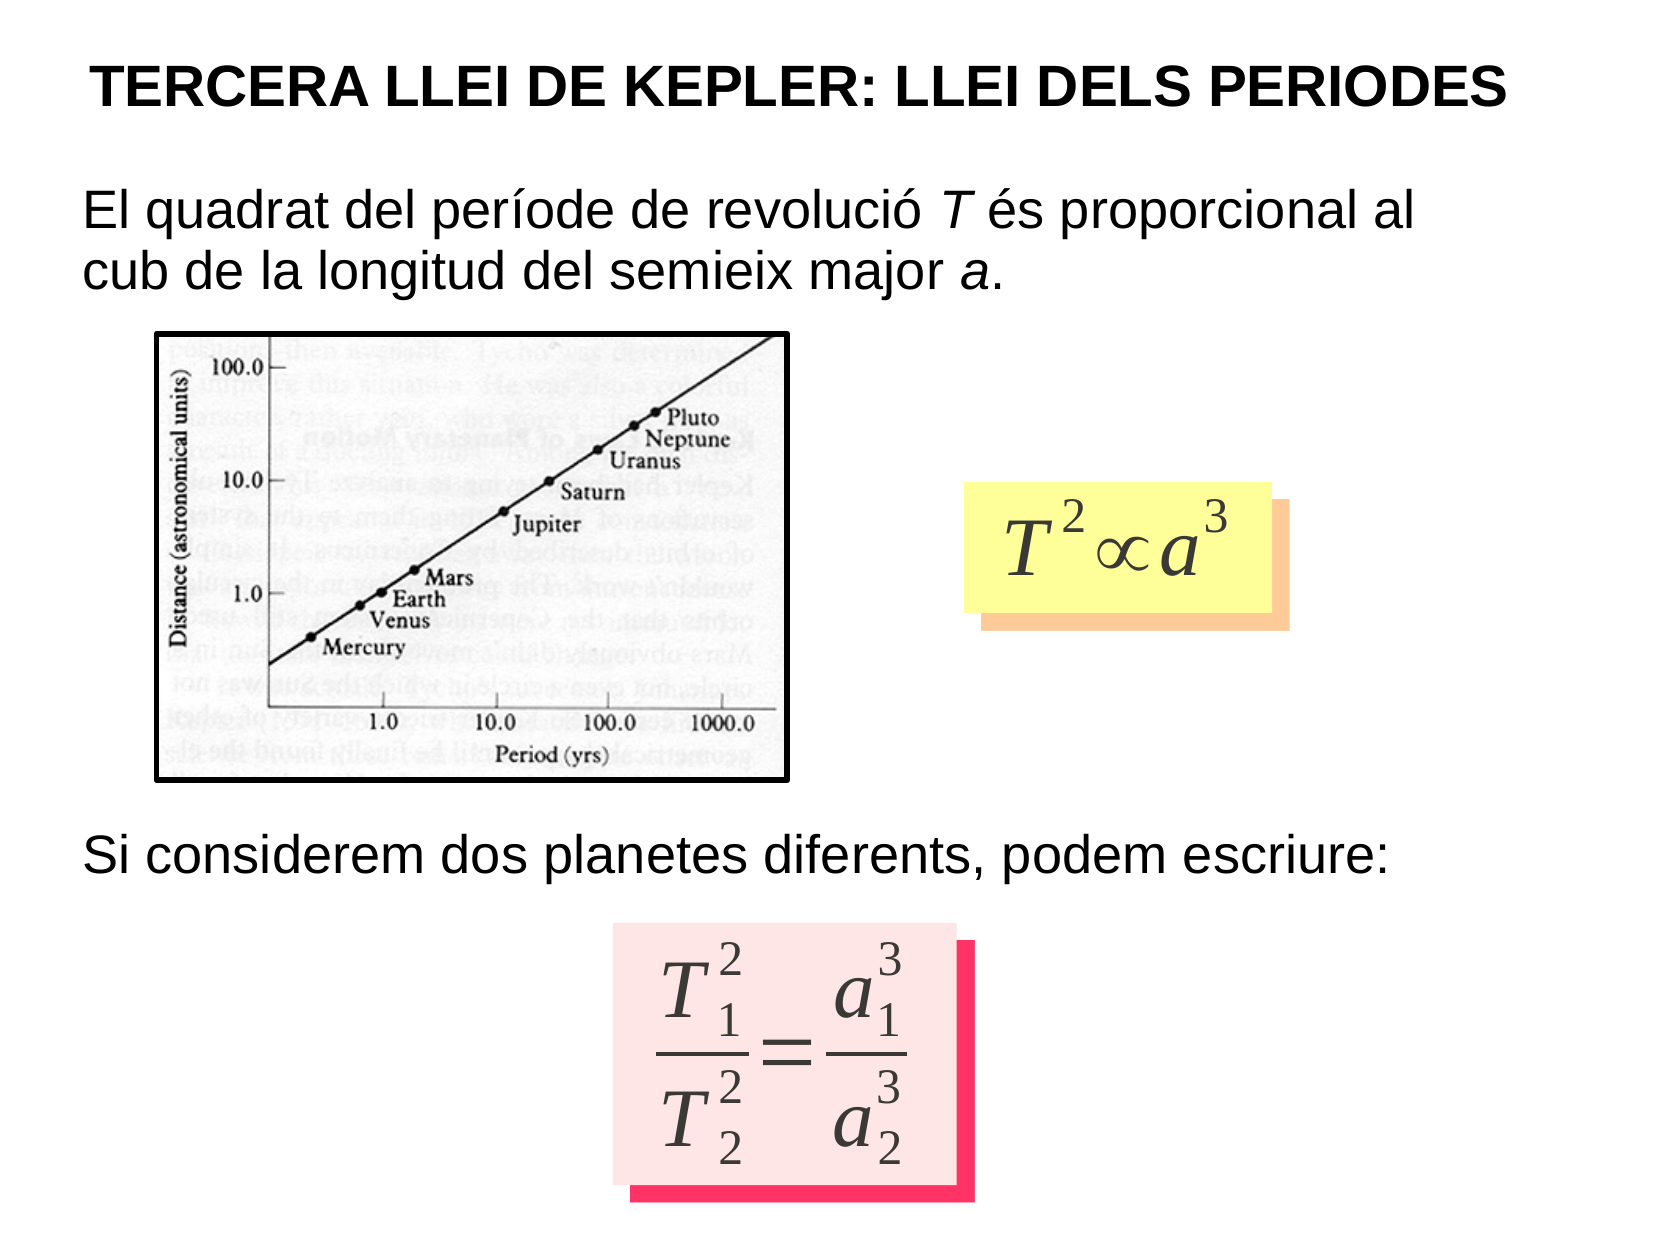

TERCERA LLEI DE KEPLER: LLEI DELS PERIODES
El quadrat del període de revolució T és proporcional al cub de la longitud del semieix major a.
Si considerem dos planetes diferents, podem escriure: